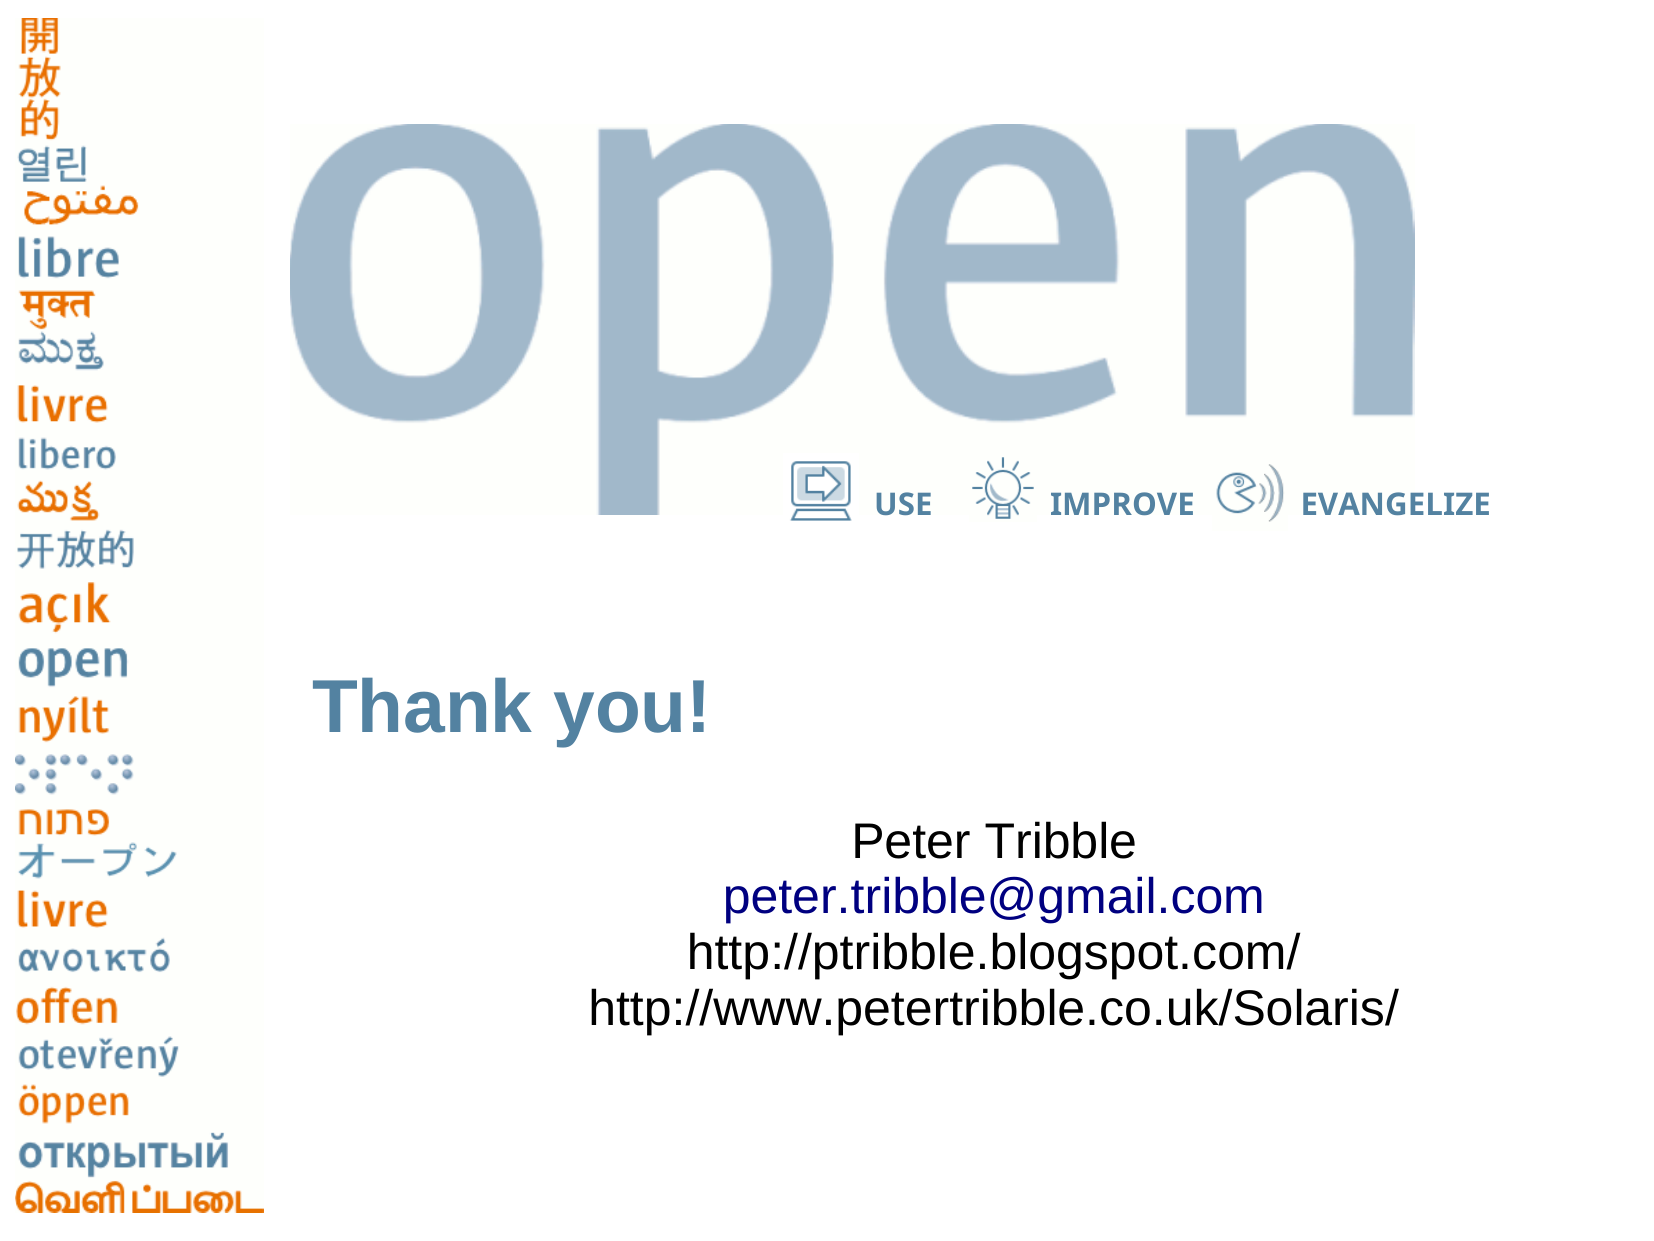

# Thank you!
Peter Tribble
peter.tribble@gmail.com
http://ptribble.blogspot.com/
http://www.petertribble.co.uk/Solaris/